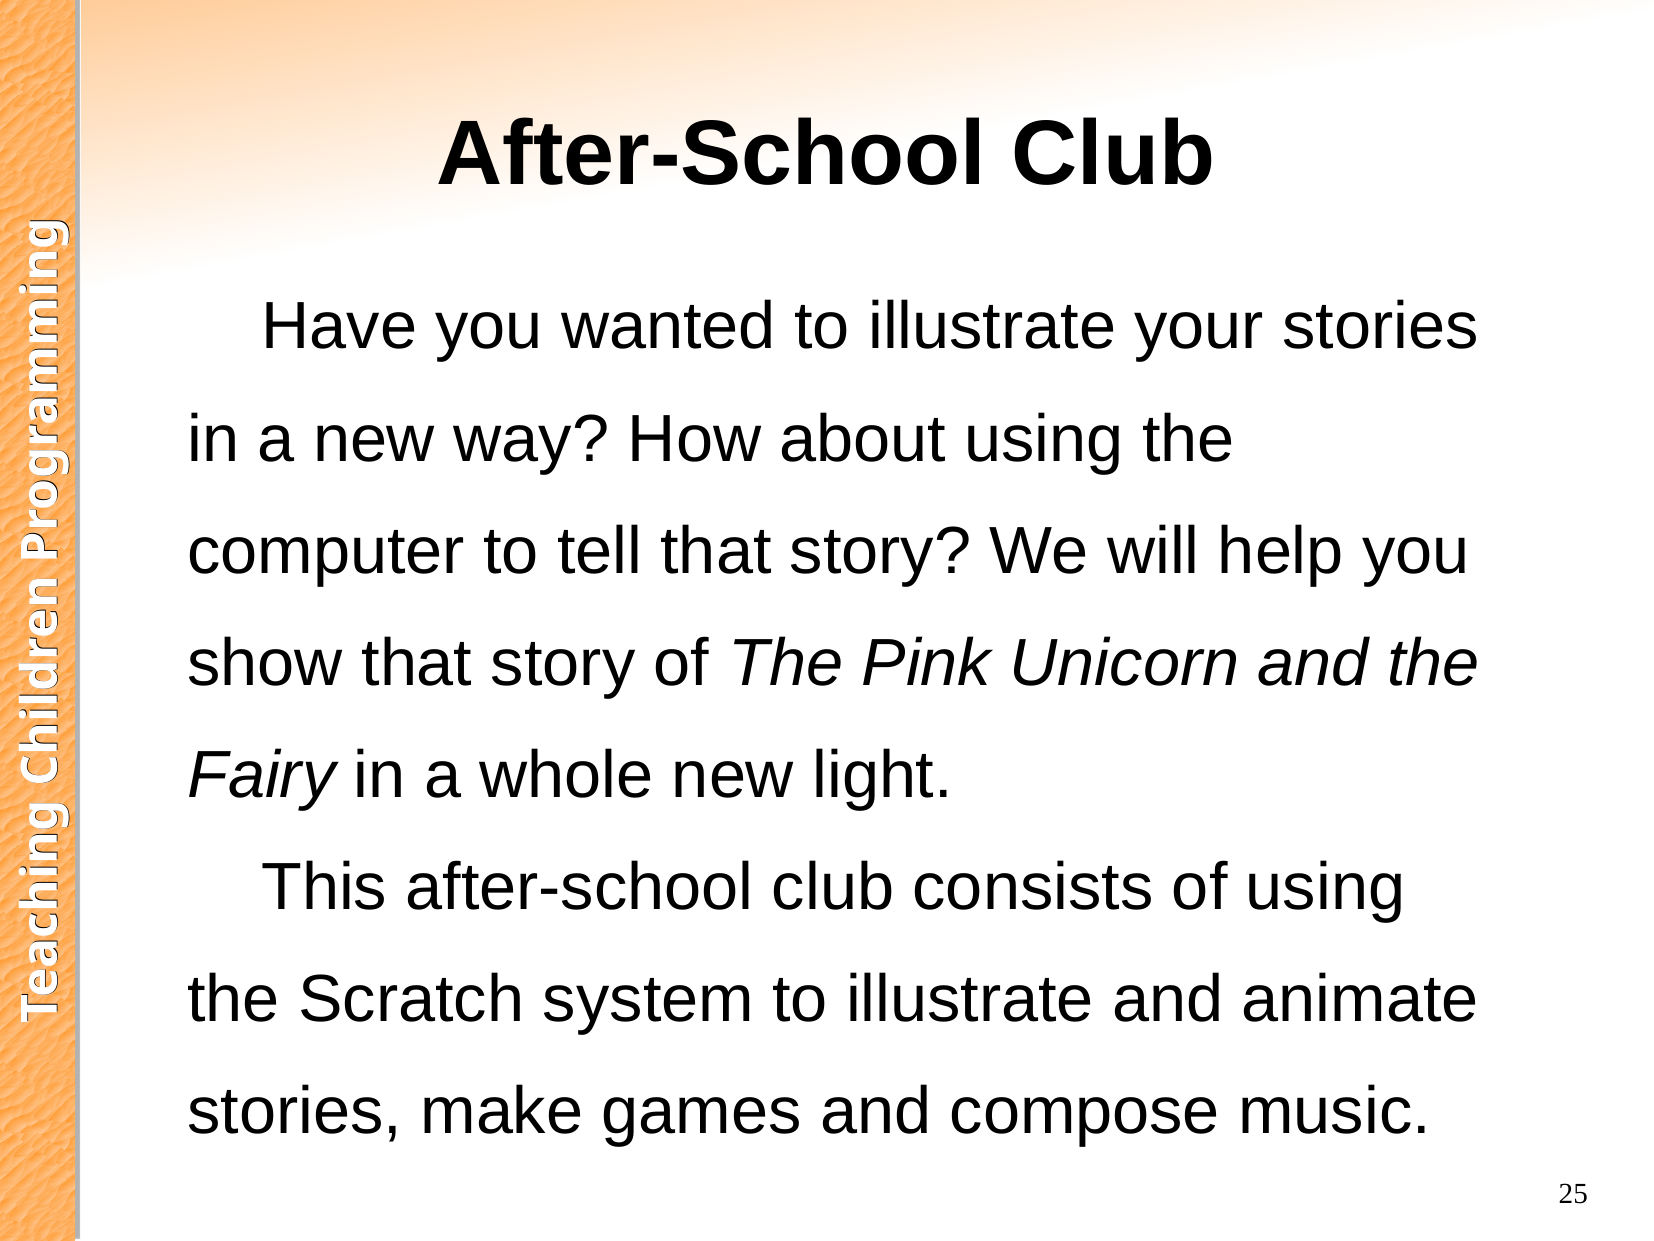

# After-School Club
 Have you wanted to illustrate your stories in a new way? How about using the computer to tell that story? We will help you show that story of The Pink Unicorn and the Fairy in a whole new light.
 This after-school club consists of using the Scratch system to illustrate and animate stories, make games and compose music.
25